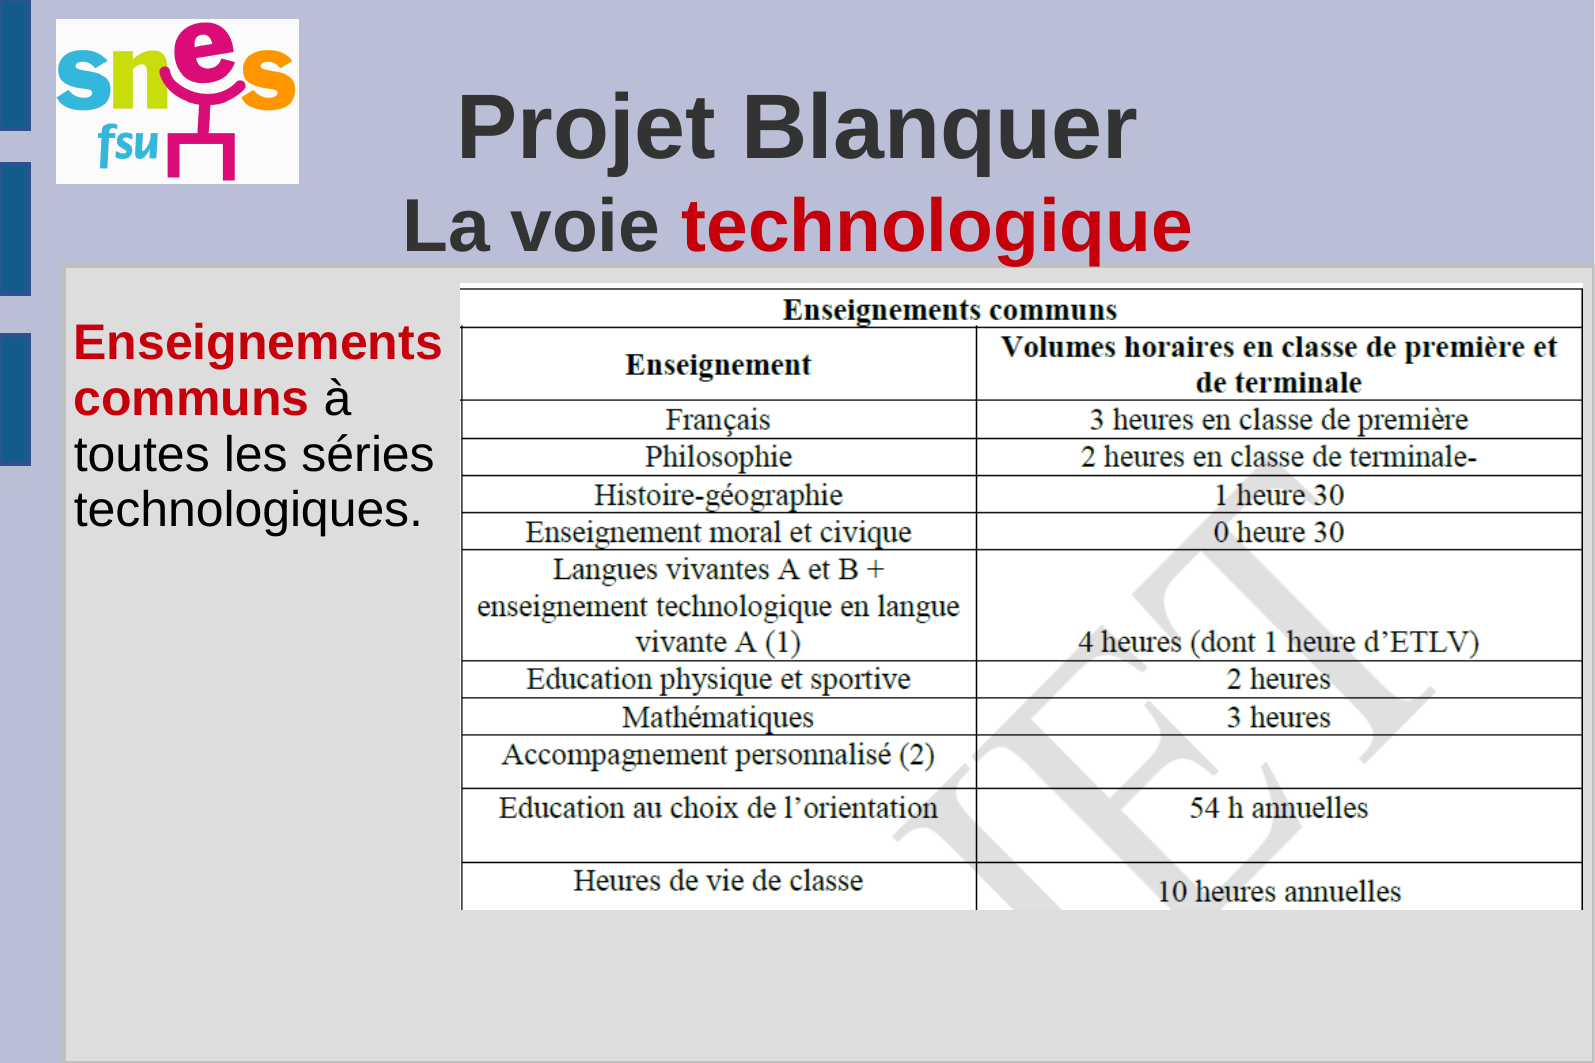

# Projet Blanquer La voie technologique
Enseignements communs à toutes les séries technologiques.